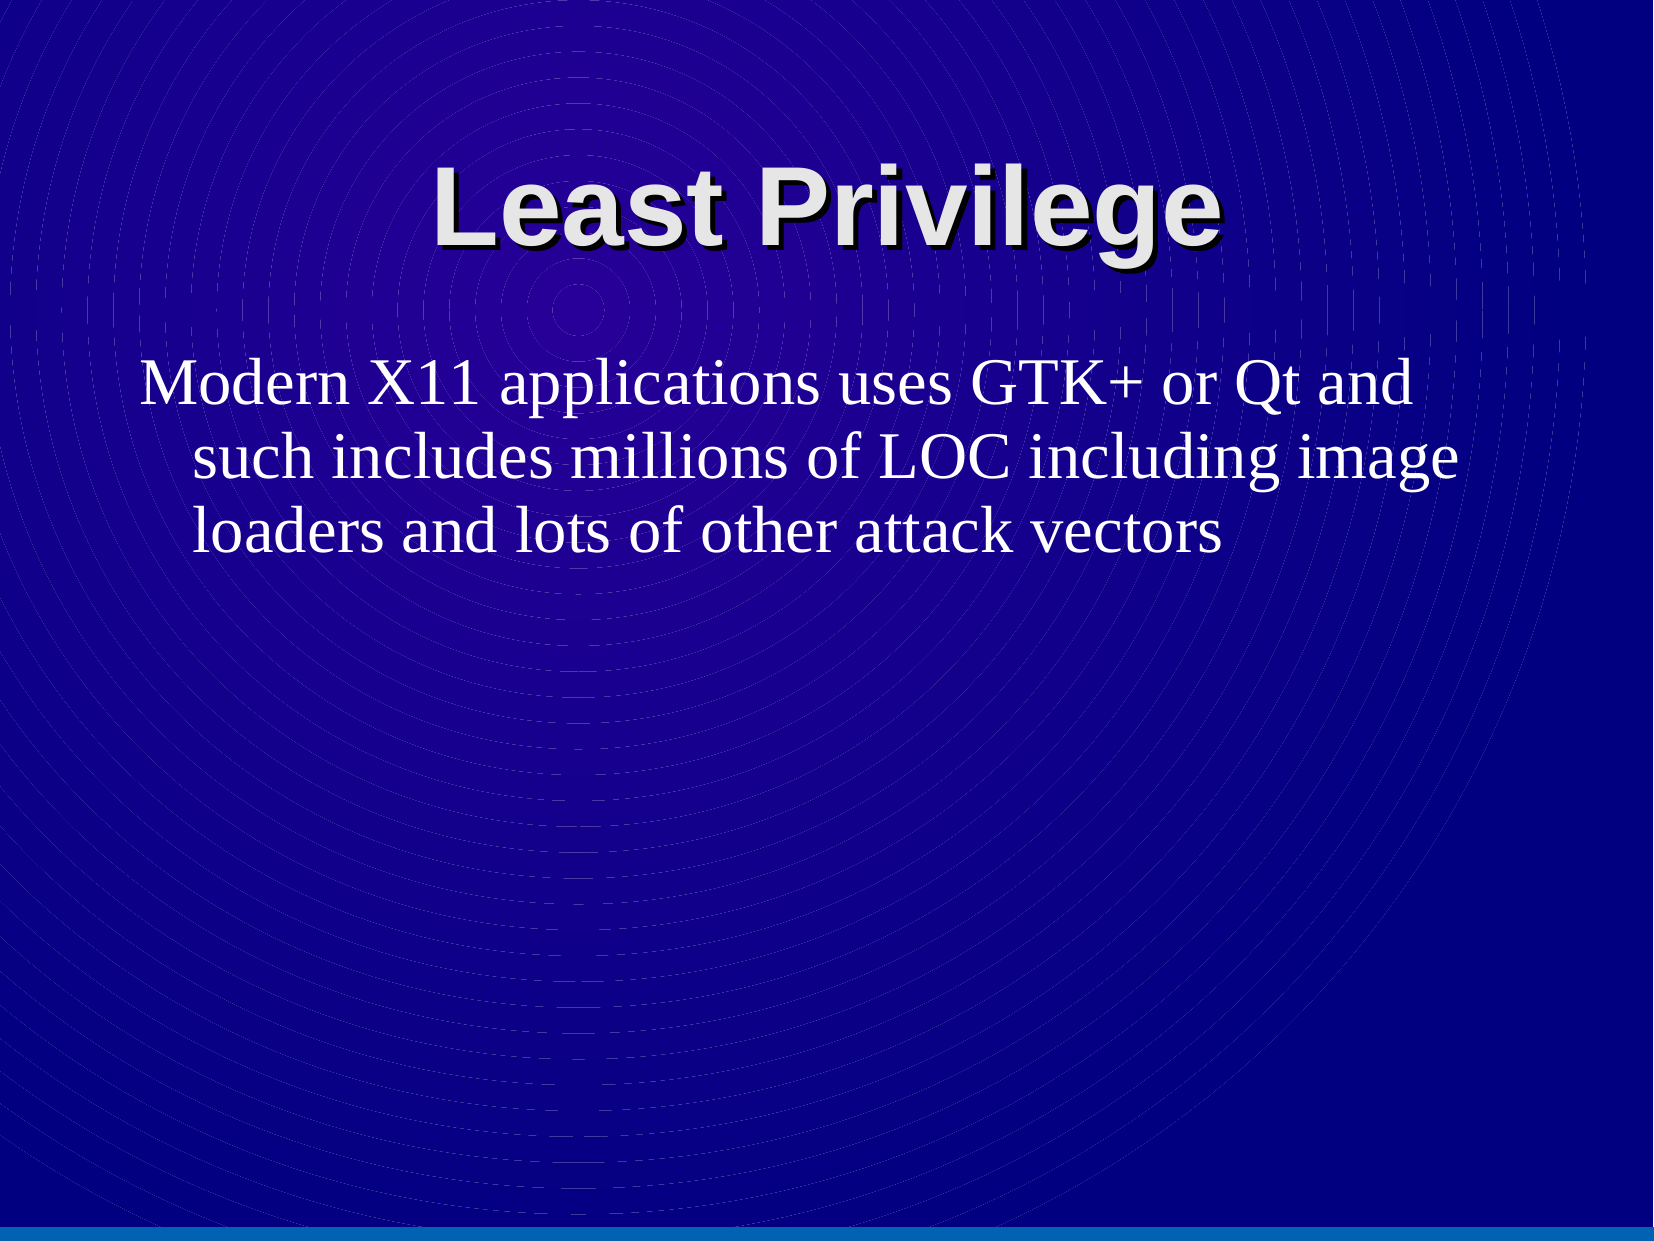

# Least Privilege
Modern X11 applications uses GTK+ or Qt and such includes millions of LOC including image loaders and lots of other attack vectors